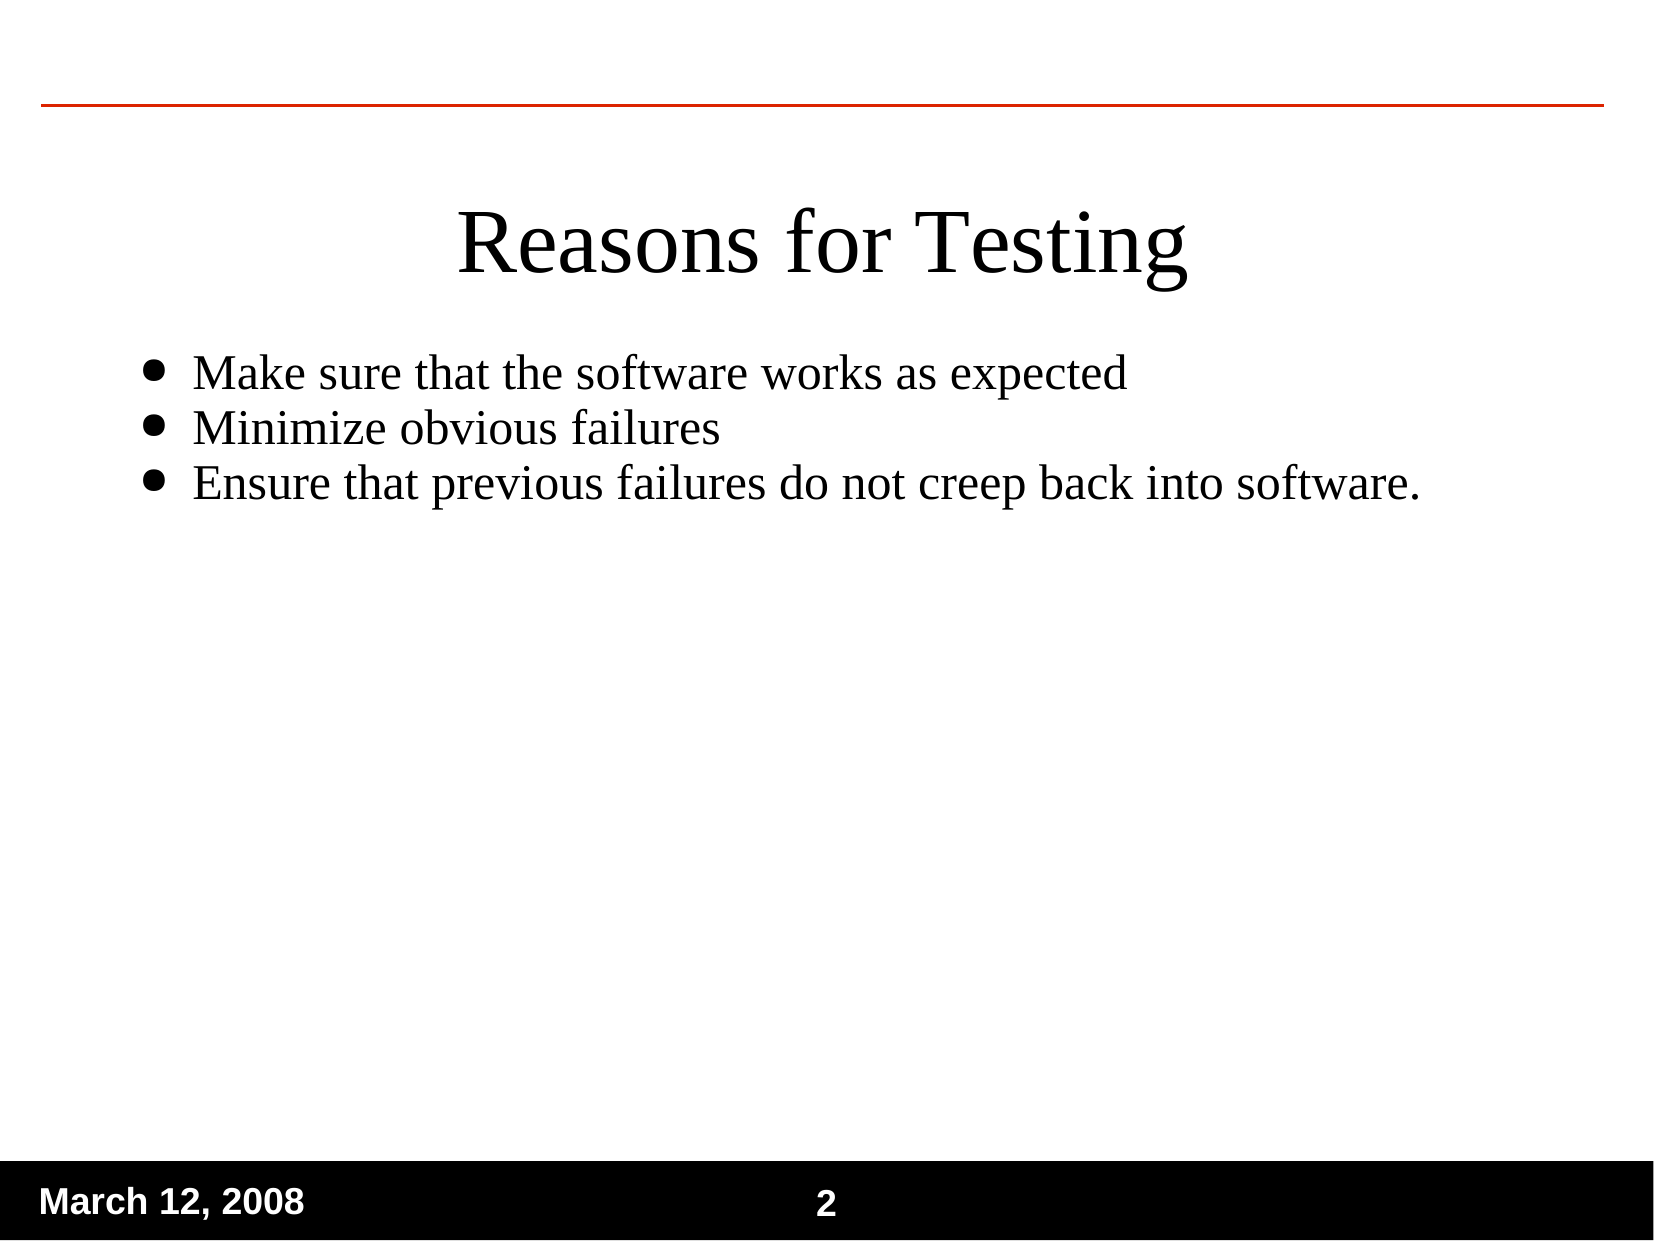

# Reasons for Testing
Make sure that the software works as expected
Minimize obvious failures
Ensure that previous failures do not creep back into software.